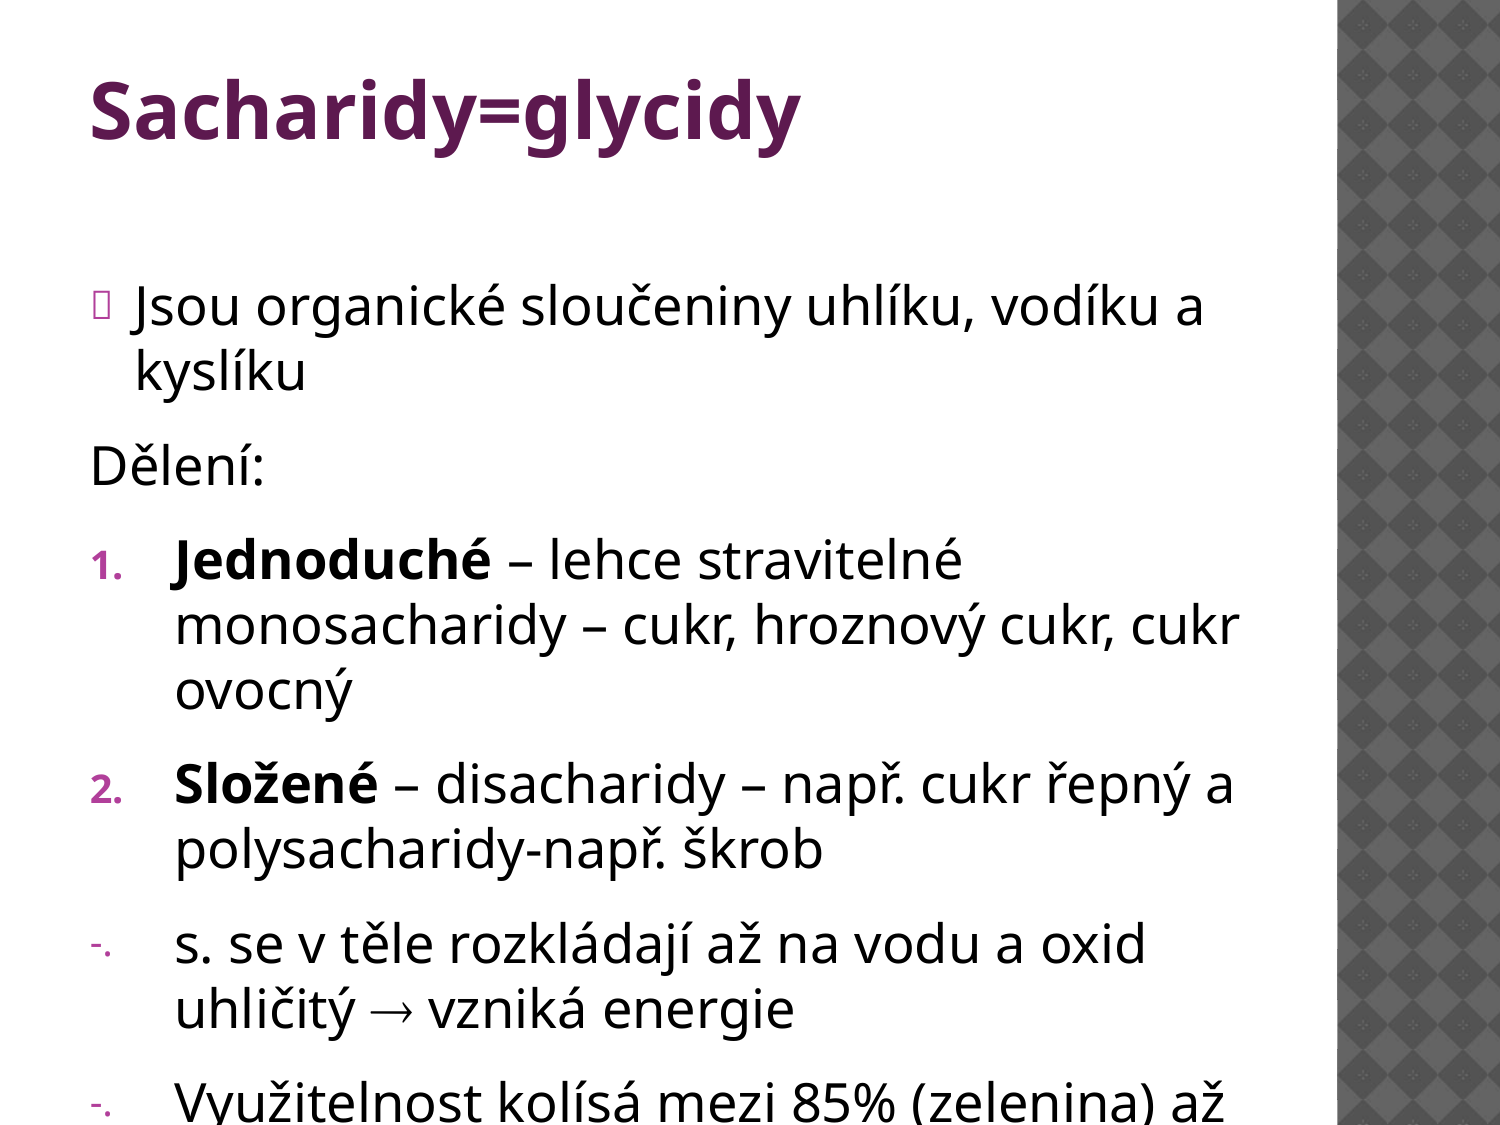

# Sacharidy=glycidy
Jsou organické sloučeniny uhlíku, vodíku a kyslíku
Dělení:
Jednoduché – lehce stravitelné monosacharidy – cukr, hroznový cukr, cukr ovocný
Složené – disacharidy – např. cukr řepný a polysacharidy-např. škrob
s. se v těle rozkládají až na vodu a oxid uhličitý  vzniká energie
Využitelnost kolísá mezi 85% (zelenina) až 99% (brambory)
S.jsou pro tělo hlavním zdrojem energie pro všechny životní pochody s namáhavou prací jejich potřeba roste
S.neproměněné v energii se v malém množství ukládají do rezervy (glykogen v játrech) a jinak se mění v tuky